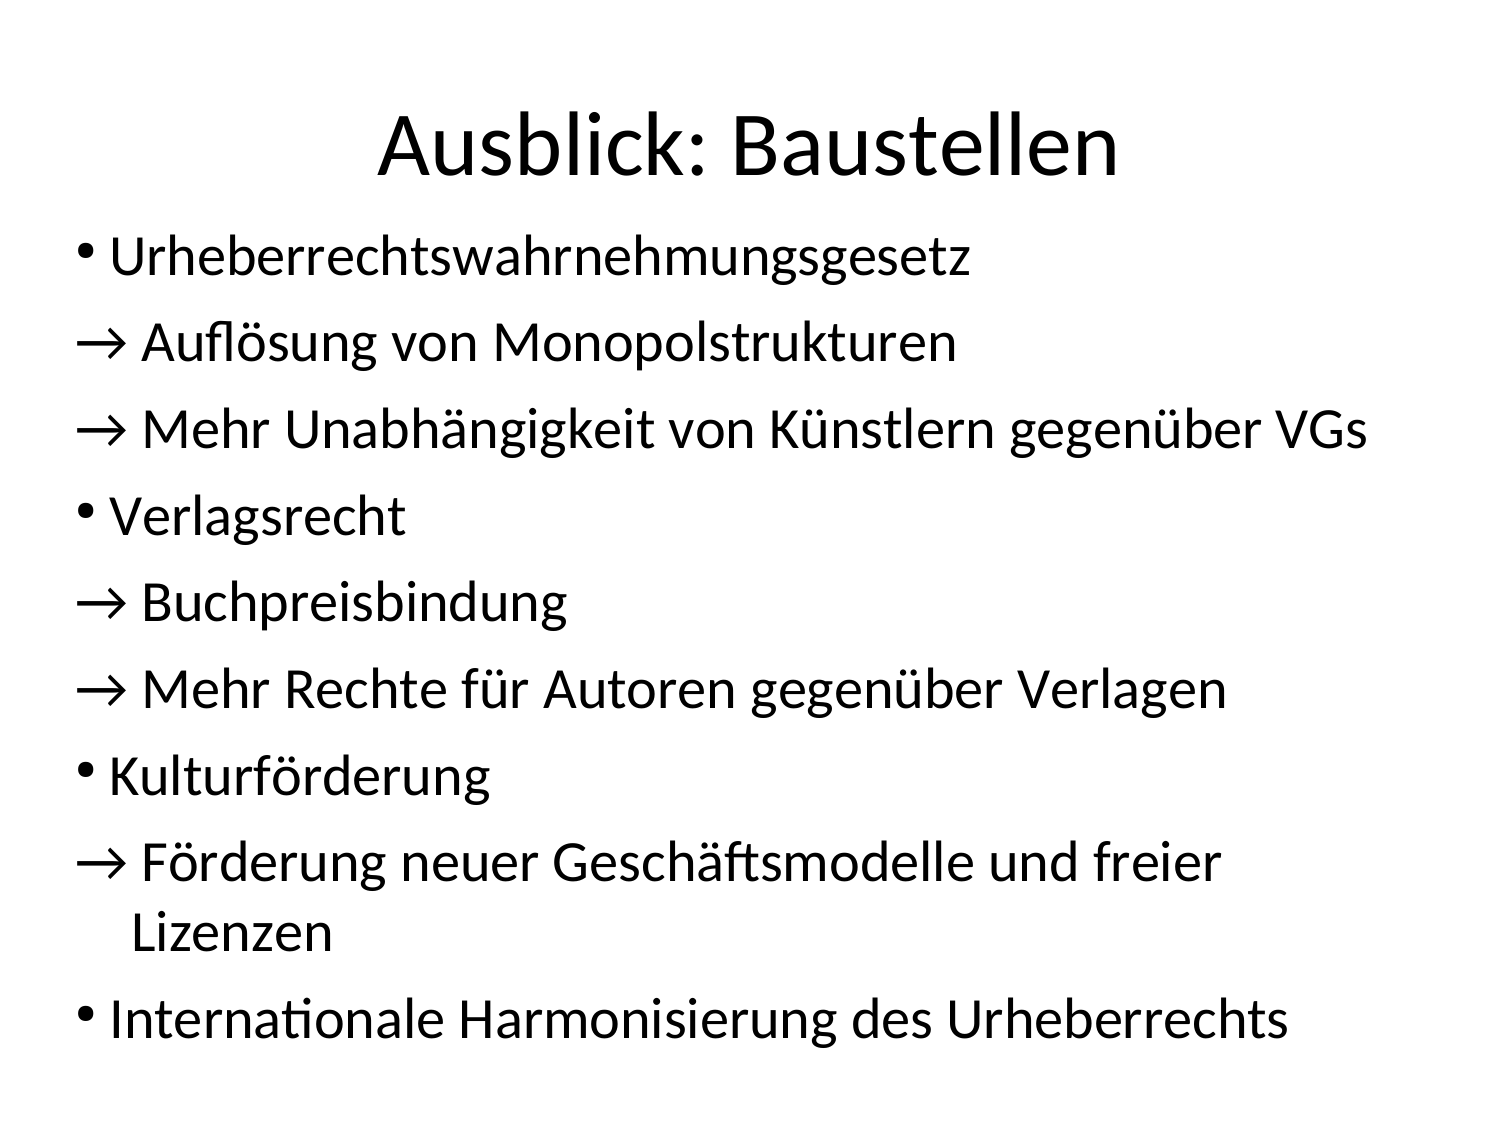

# Ausblick: Baustellen
 Urheberrechtswahrnehmungsgesetz
→ Auflösung von Monopolstrukturen
→ Mehr Unabhängigkeit von Künstlern gegenüber VGs
 Verlagsrecht
→ Buchpreisbindung
→ Mehr Rechte für Autoren gegenüber Verlagen
 Kulturförderung
→ Förderung neuer Geschäftsmodelle und freier Lizenzen
 Internationale Harmonisierung des Urheberrechts